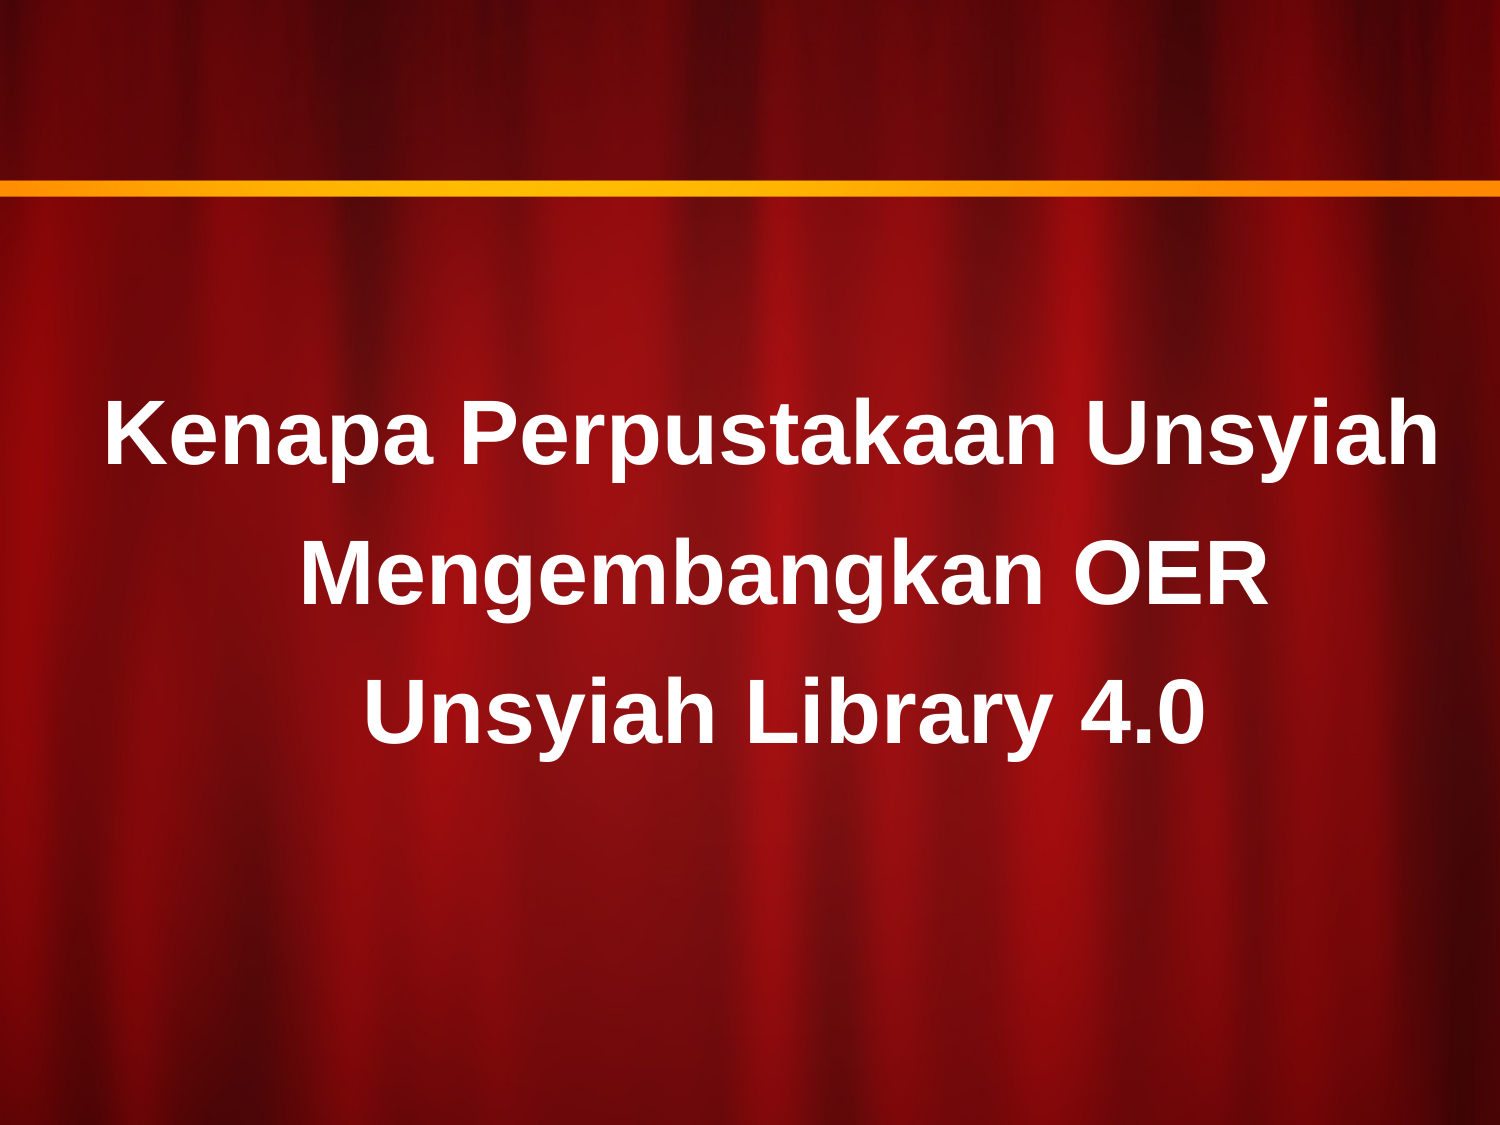

#
Kenapa Perpustakaan Unsyiah
Mengembangkan OER
Unsyiah Library 4.0